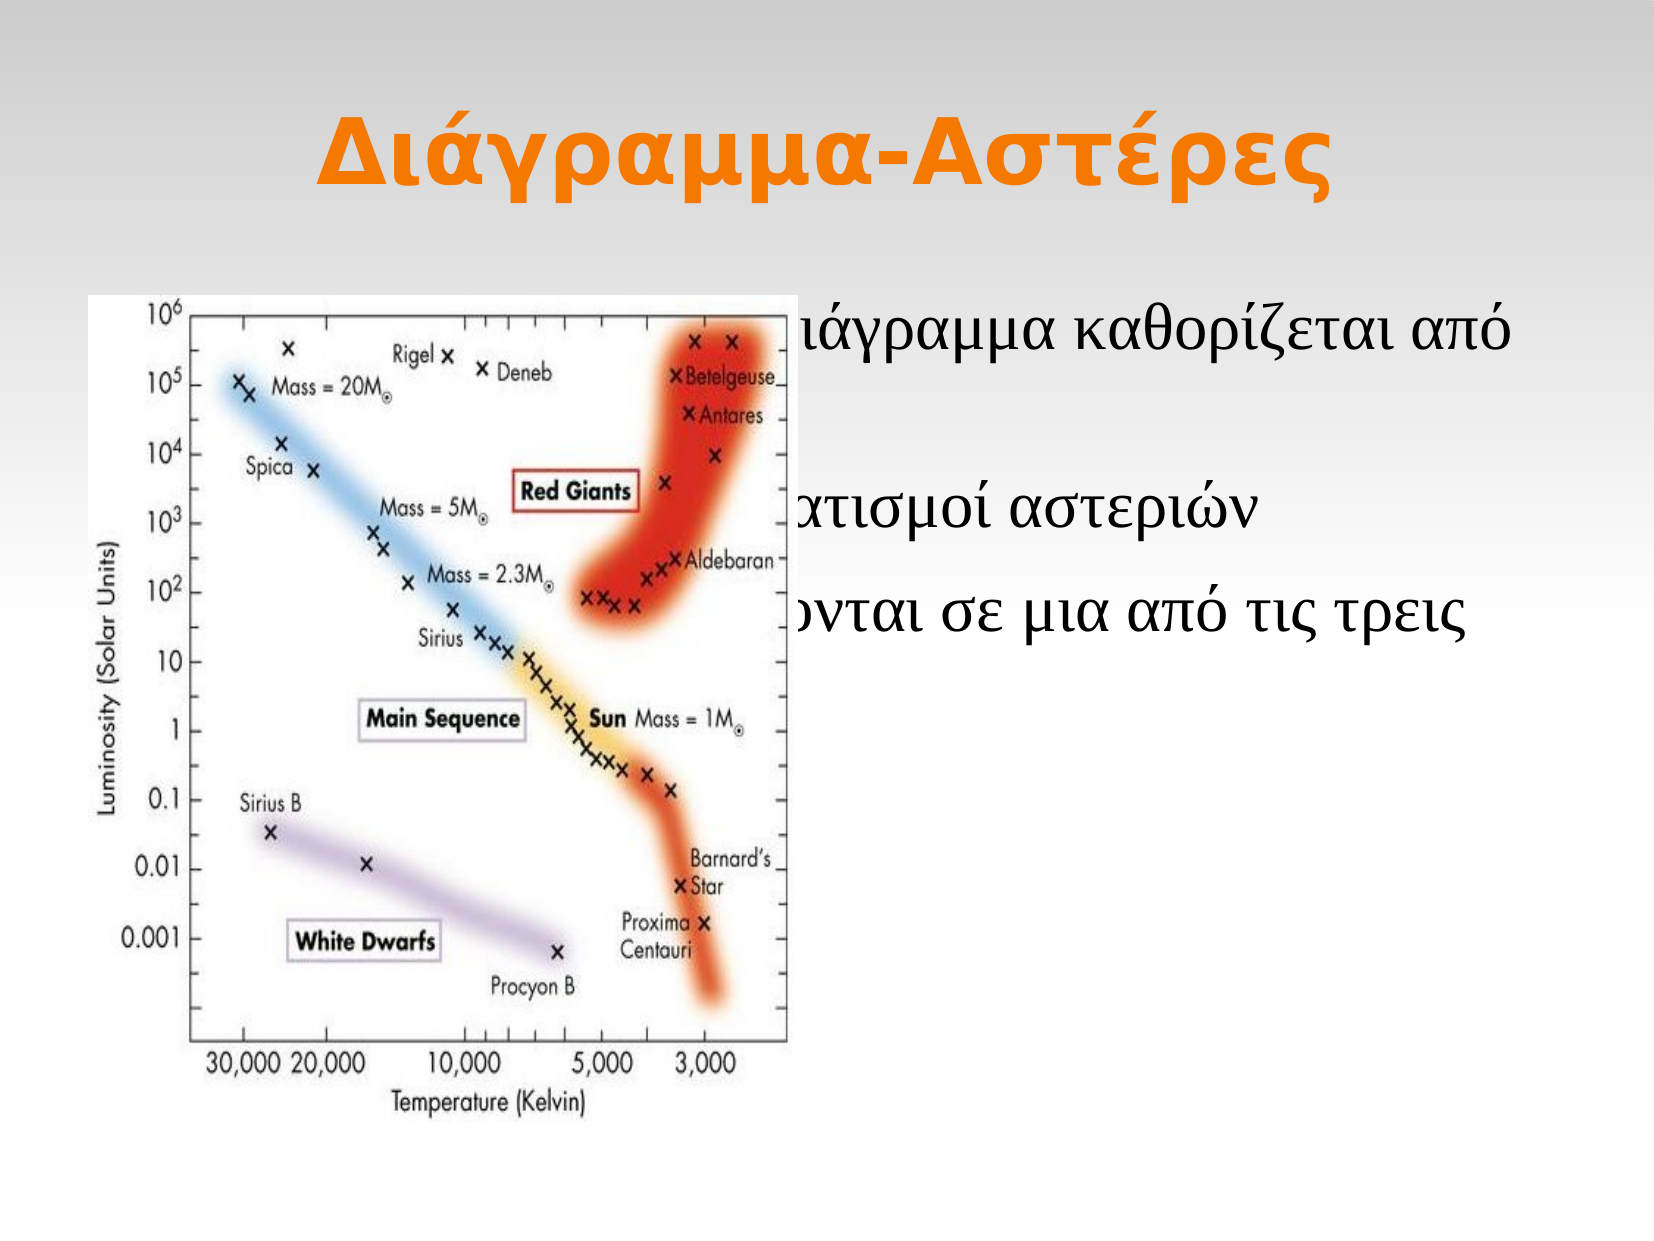

Διάγραμμα-Αστέρες
# Θέση του αστέρα στο διάγραμμα καθορίζεται από τη μάζα
Τρεις σημαντικοί σχηματισμοί αστεριών
Όλα τα αστέρια περιέχονται σε μια από τις τρεις κατηγορίες